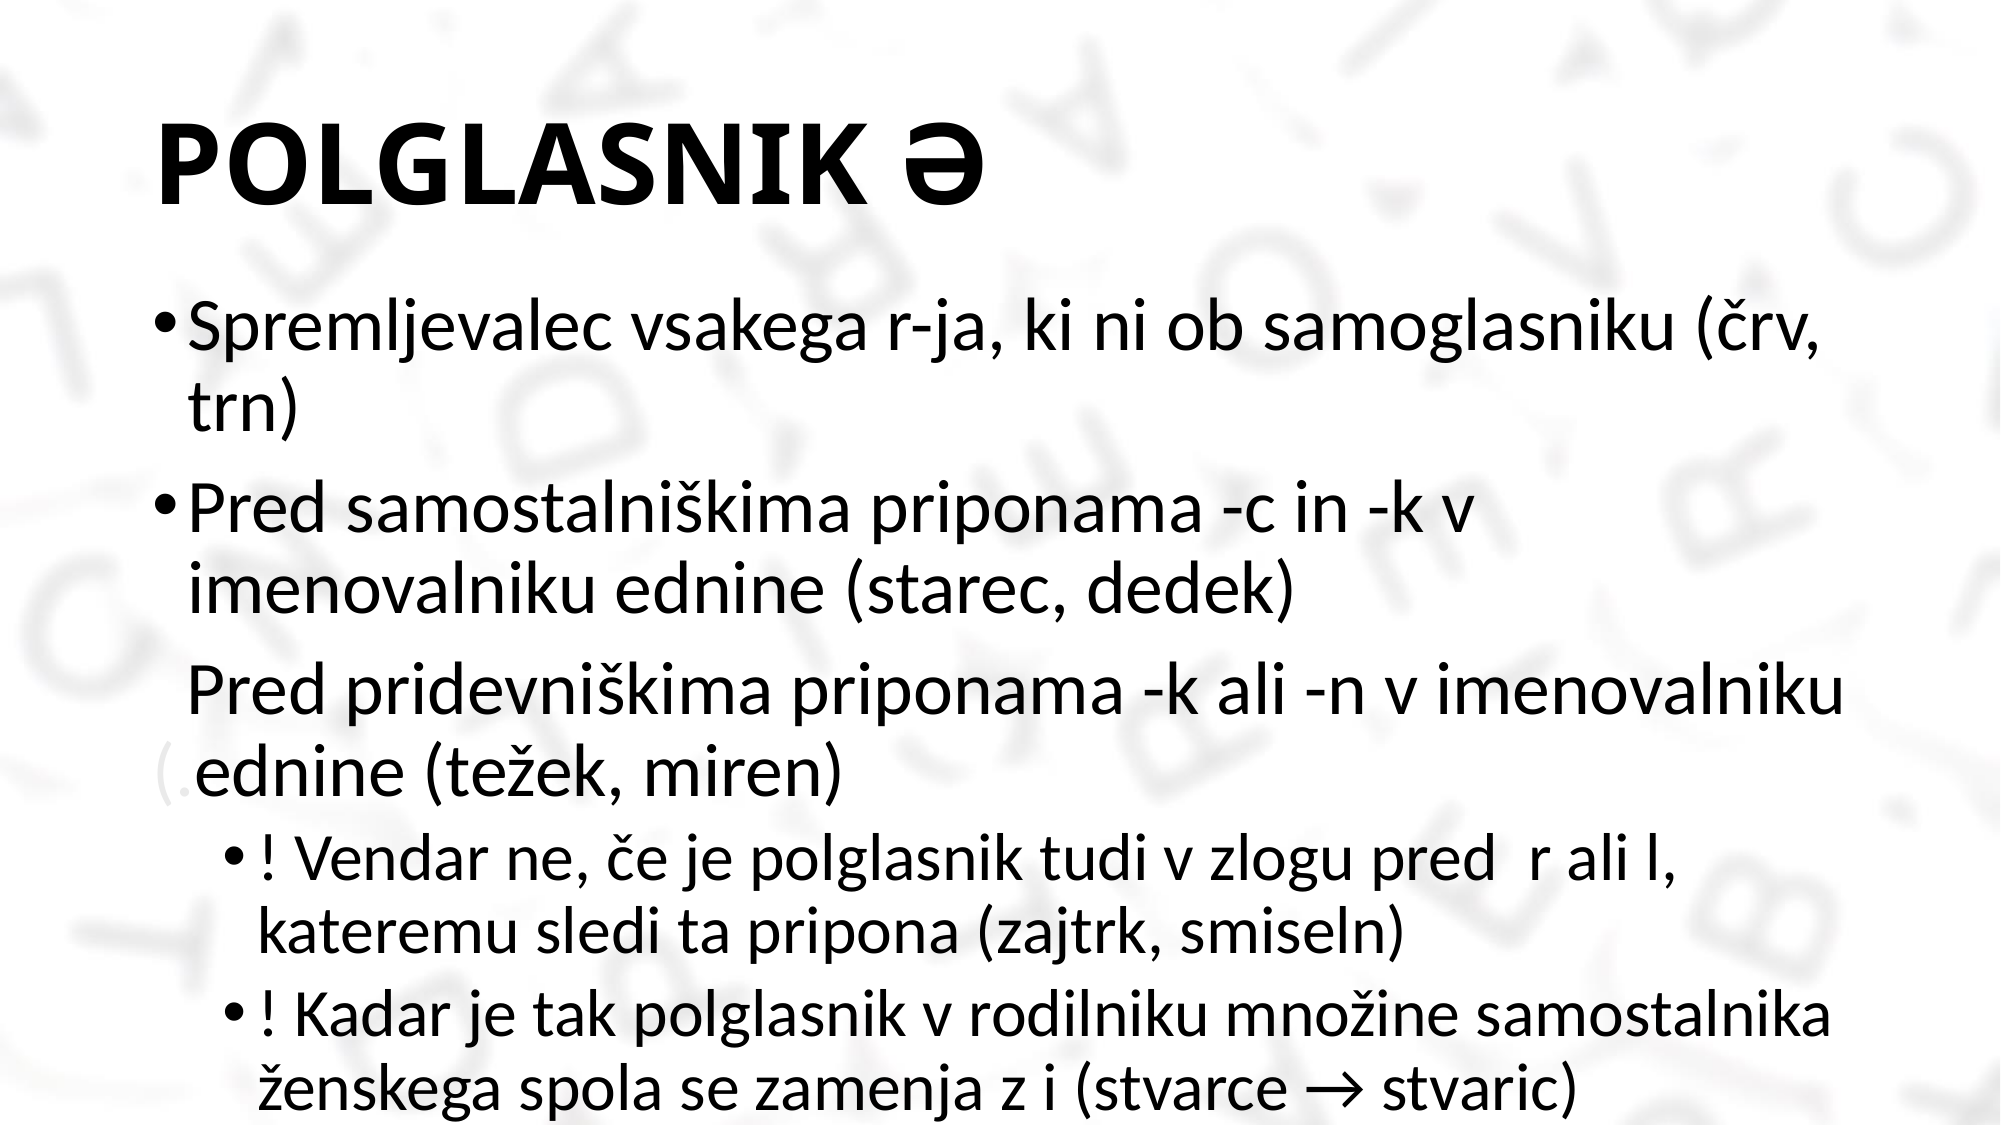

# POLGLASNIK Ə
Spremljevalec vsakega r-ja, ki ni ob samoglasniku (črv, trn)
Pred samostalniškima priponama -c in -k v imenovalniku ednine (starec, dedek)
 Pred pridevniškima priponama -k ali -n v imenovalniku (.ednine (težek, miren)
! Vendar ne, če je polglasnik tudi v zlogu pred r ali l, kateremu sledi ta pripona (zajtrk, smiseln)
! Kadar je tak polglasnik v rodilniku množine samostalnika ženskega spola se zamenja z i (stvarce → stvaric)